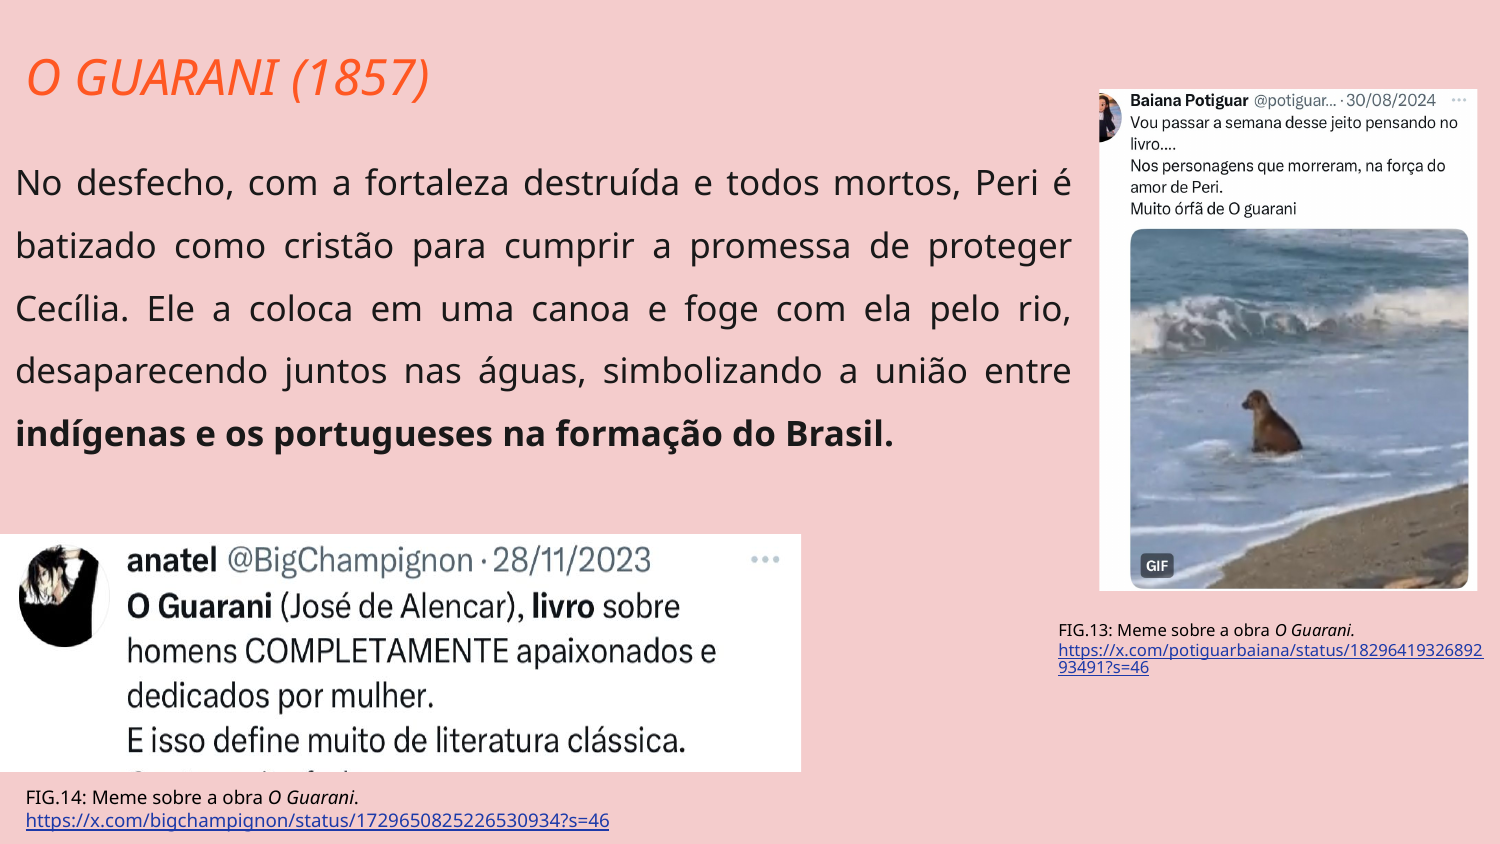

# O GUARANI (1857)
No desfecho, com a fortaleza destruída e todos mortos, Peri é batizado como cristão para cumprir a promessa de proteger Cecília. Ele a coloca em uma canoa e foge com ela pelo rio, desaparecendo juntos nas águas, simbolizando a união entre indígenas e os portugueses na formação do Brasil.
FIG.13: Meme sobre a obra O Guarani. https://x.com/potiguarbaiana/status/1829641932689293491?s=46
FIG.14: Meme sobre a obra O Guarani. https://x.com/bigchampignon/status/1729650825226530934?s=46